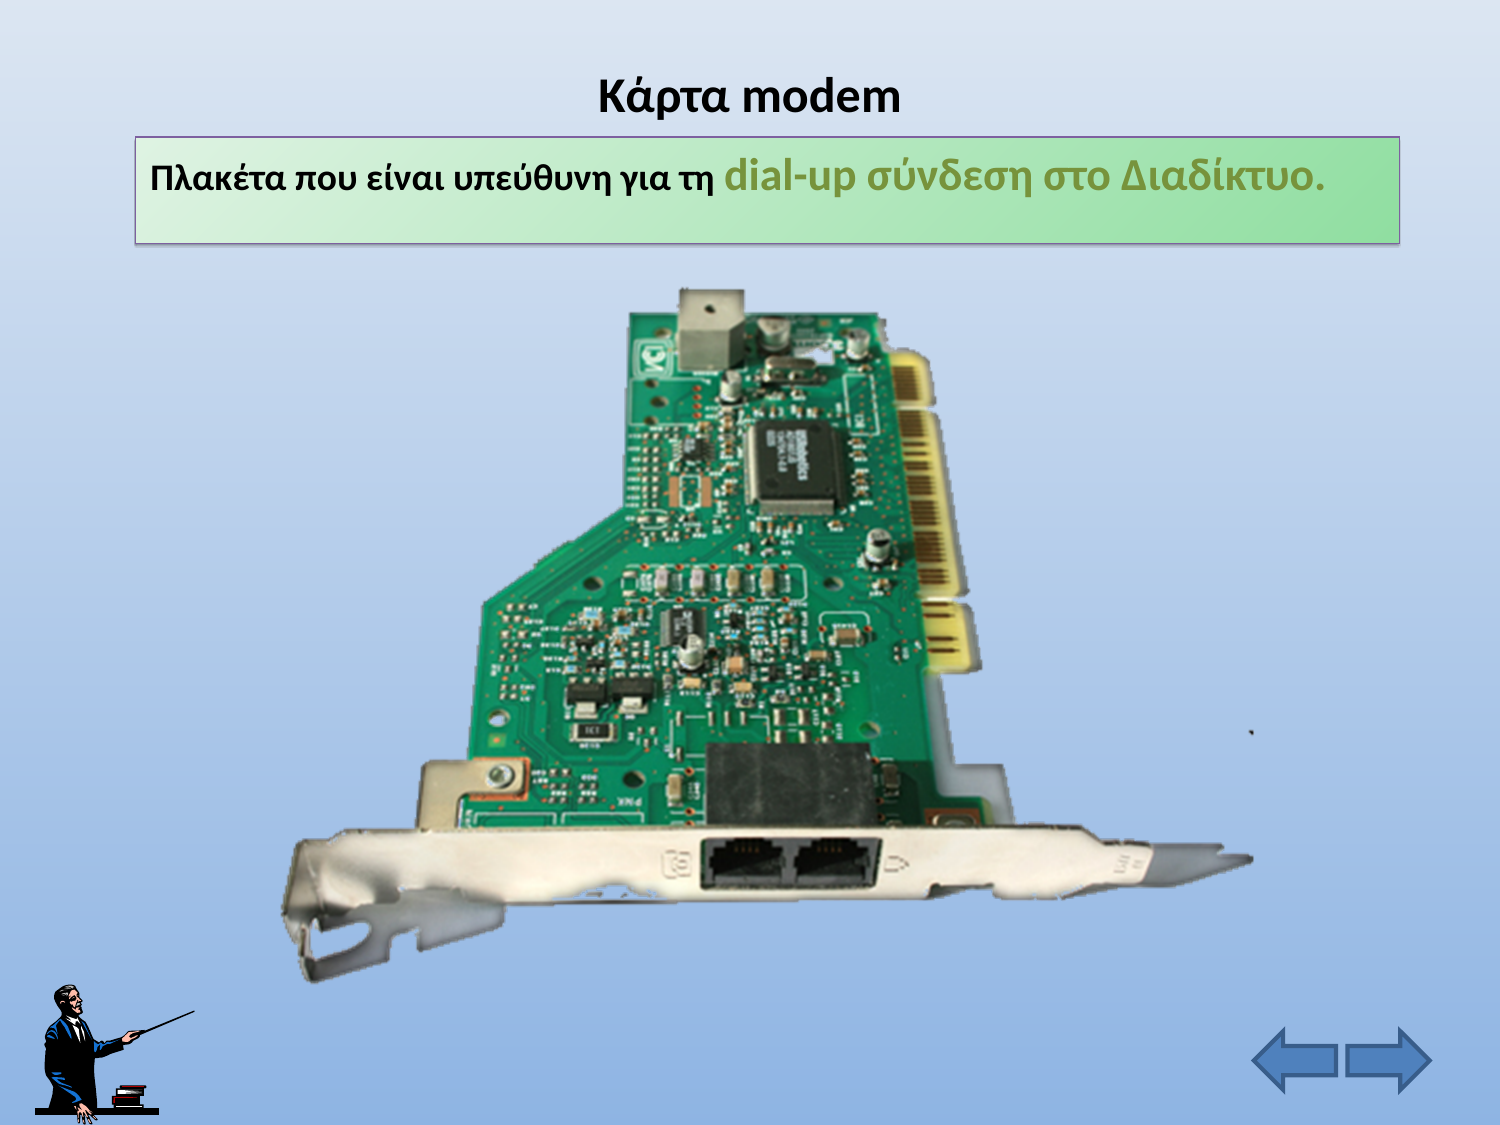

# Κάρτα modem
Πλακέτα που είναι υπεύθυνη για τη dial-up σύνδεση στο Διαδίκτυο.